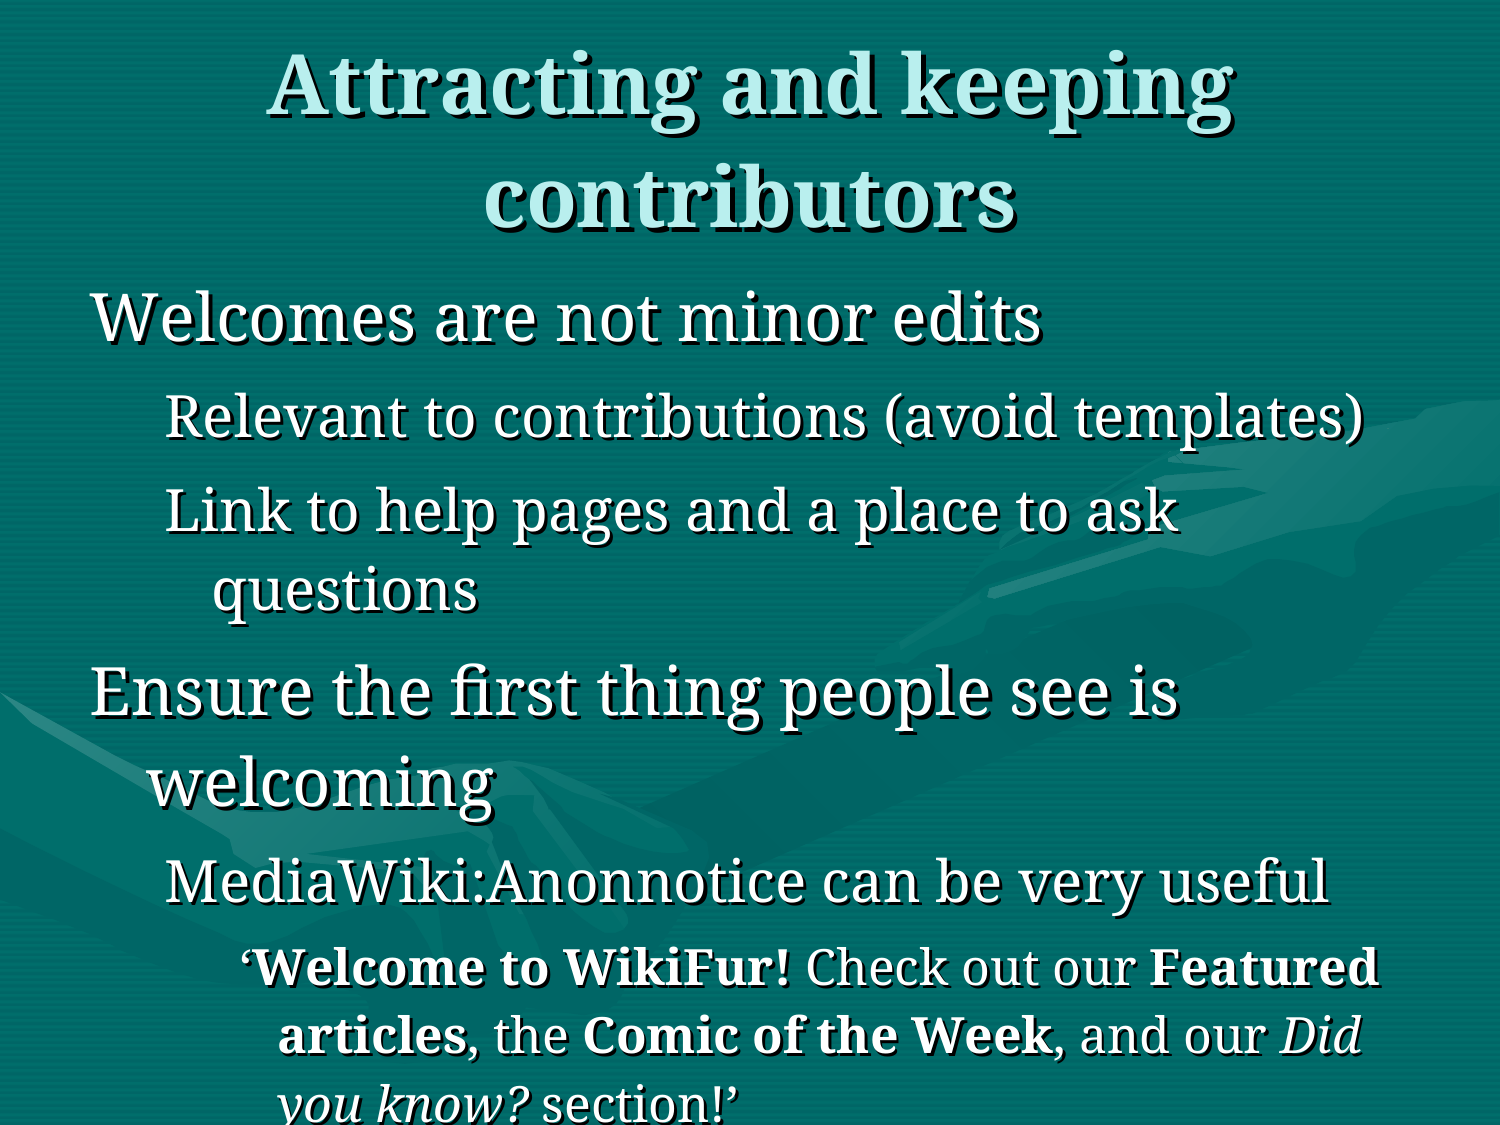

# Attracting and keeping contributors
Welcomes are not minor edits
Relevant to contributions (avoid templates)
Link to help pages and a place to ask questions
Ensure the first thing people see is welcoming
MediaWiki:Anonnotice can be very useful
‘Welcome to WikiFur! Check out our Featured articles, the Comic of the Week, and our Did you know? section!’
Organize your home page for new users
Remember, search engines benefit from quality links, too